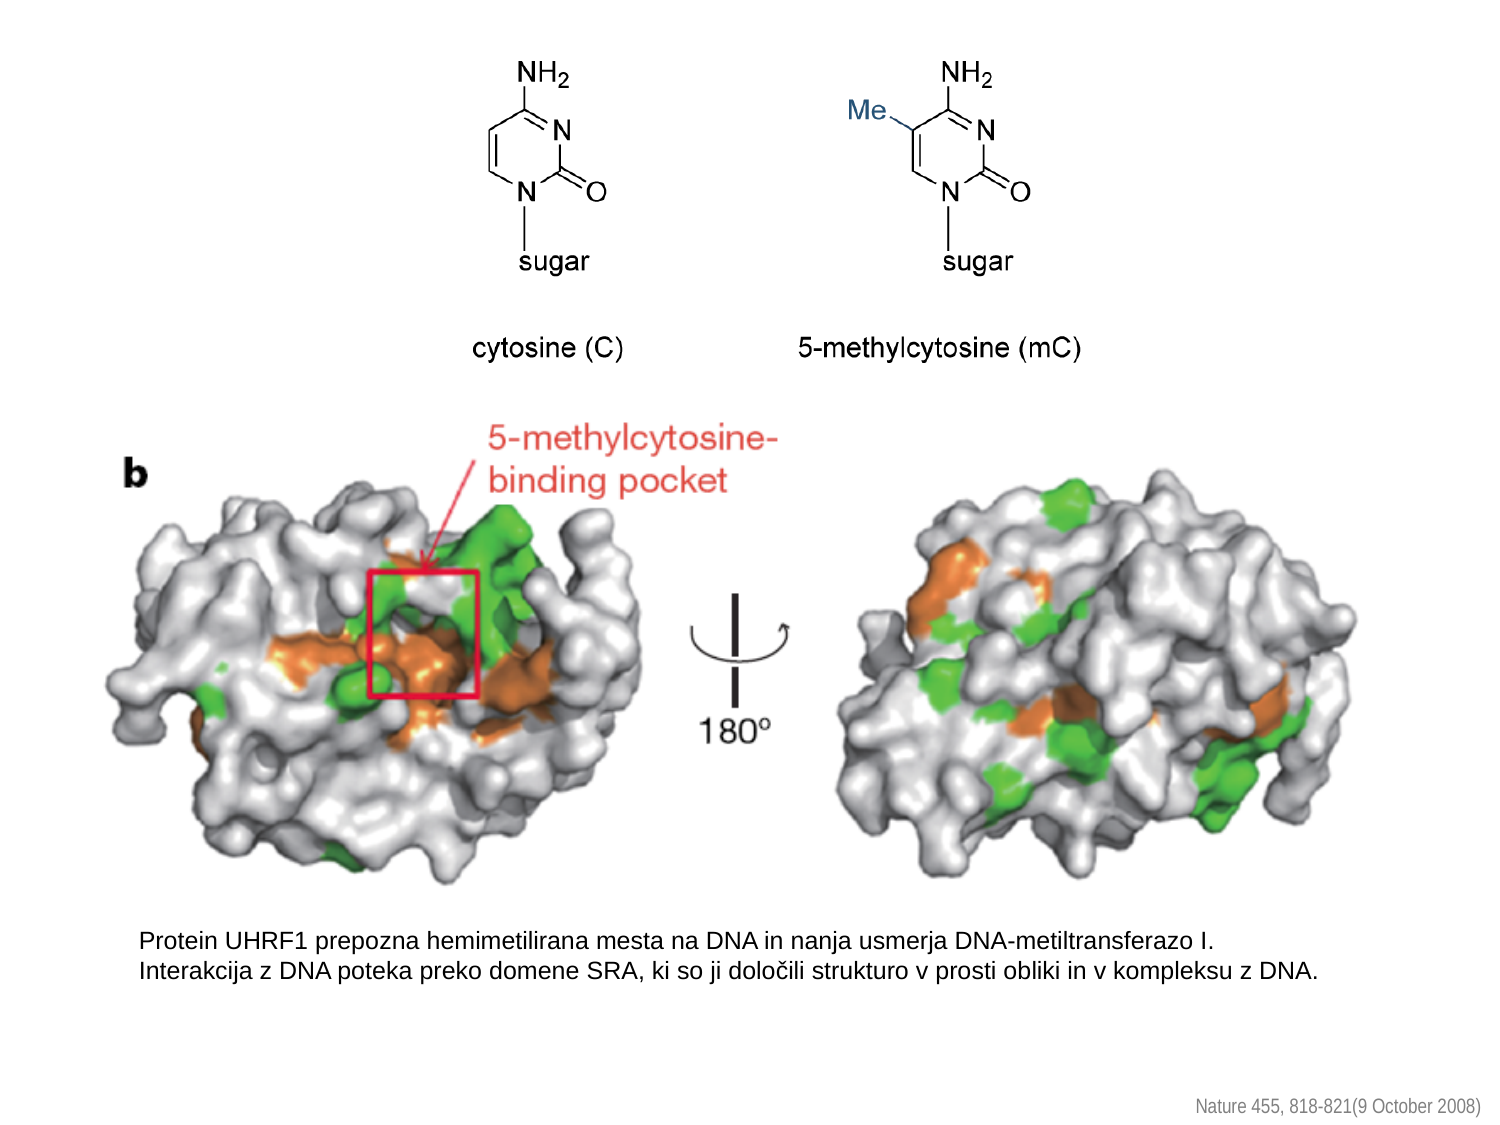

Protein UHRF1 prepozna hemimetilirana mesta na DNA in nanja usmerja DNA-metiltransferazo I.
Interakcija z DNA poteka preko domene SRA, ki so ji določili strukturo v prosti obliki in v kompleksu z DNA.
Nature 455, 818-821(9 October 2008)